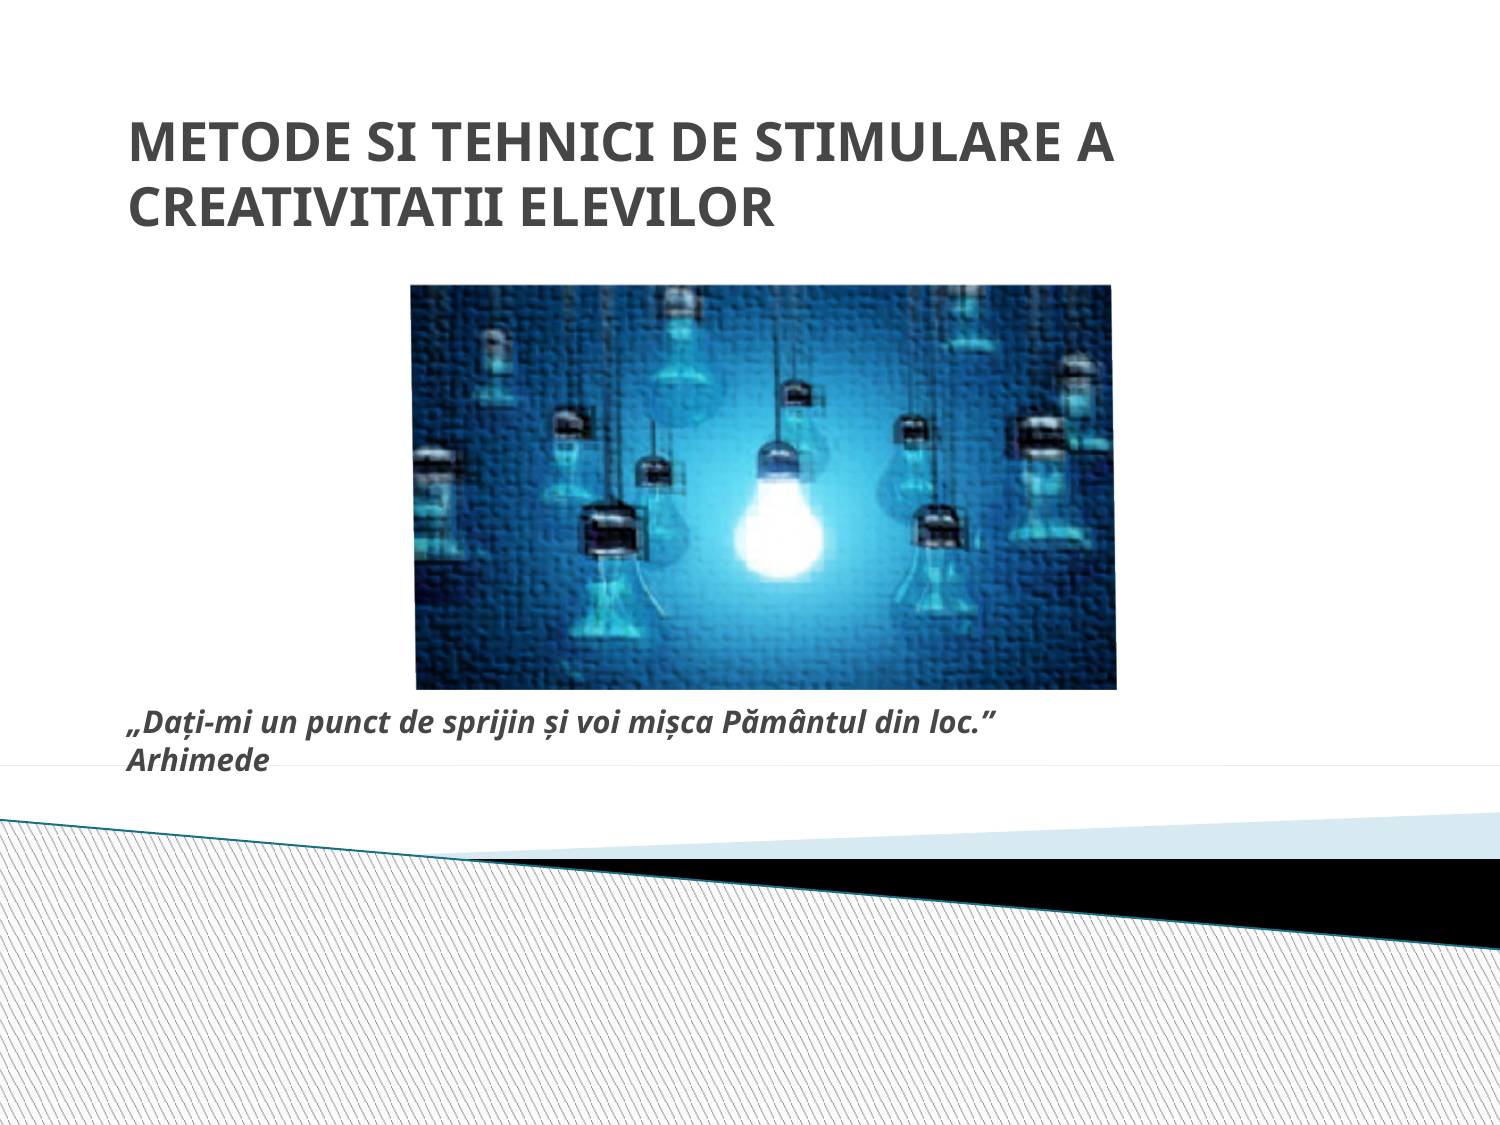

# METODE SI TEHNICI DE STIMULARE A CREATIVITATII ELEVILOR
„Dați-mi un punct de sprijin și voi mișca Pământul din loc.”
Arhimede